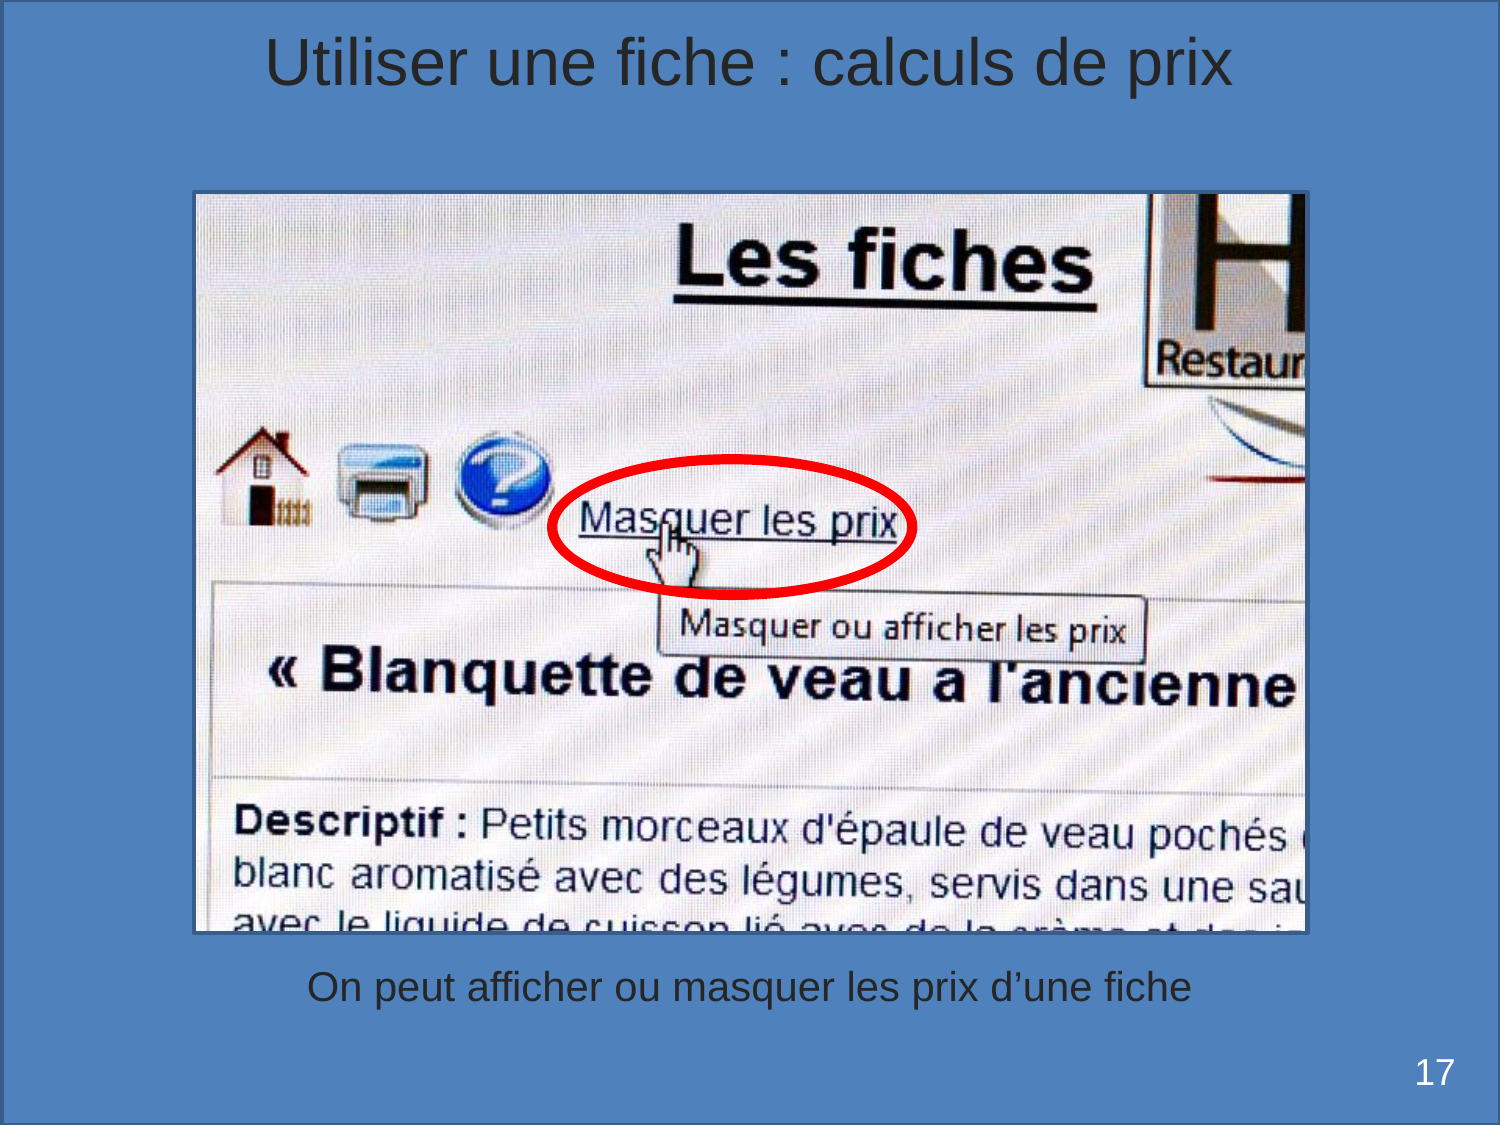

Utiliser une fiche : calculs de prix
# On peut afficher ou masquer les prix d’une fiche